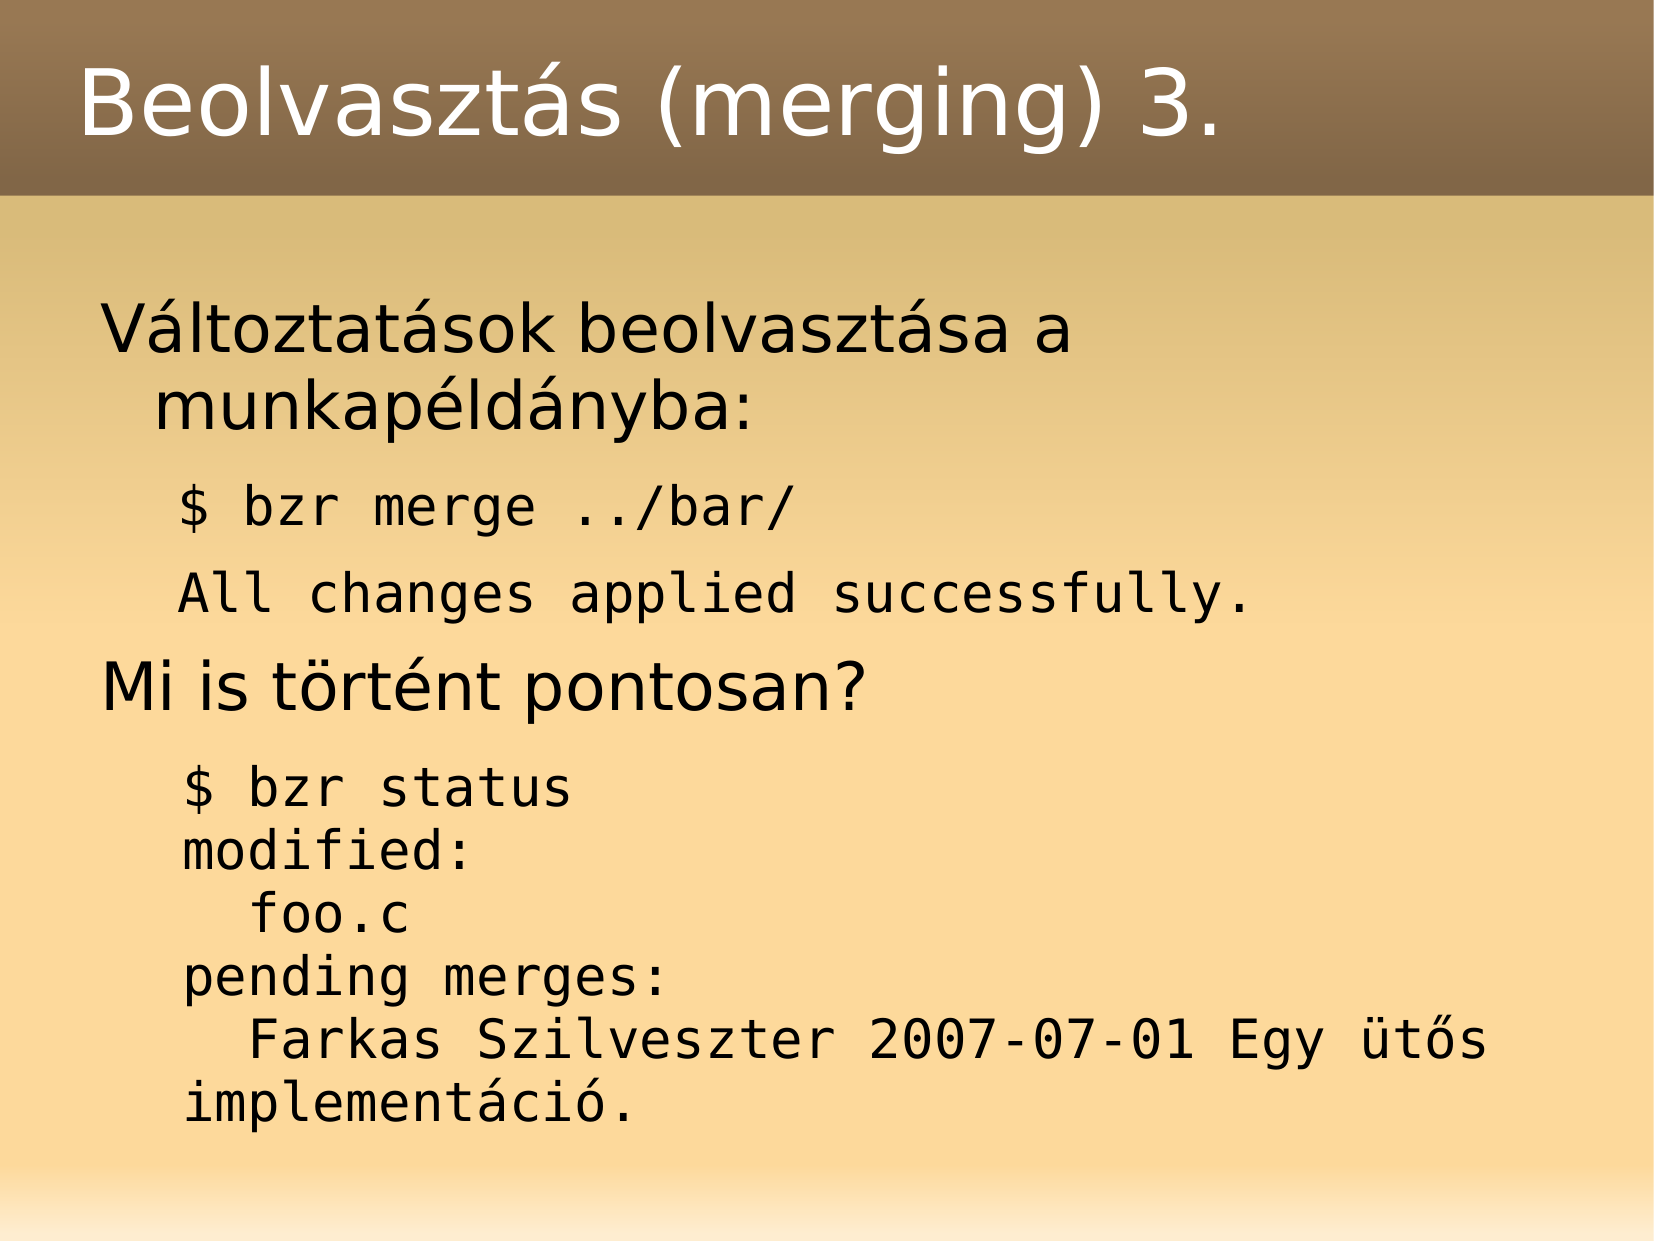

# Beolvasztás (merging) 3.
Változtatások beolvasztása a munkapéldányba:
$ bzr merge ../bar/
All changes applied successfully.
Mi is történt pontosan?
$ bzr status
modified:
 foo.c
pending merges:
 Farkas Szilveszter 2007-07-01 Egy ütős implementáció.